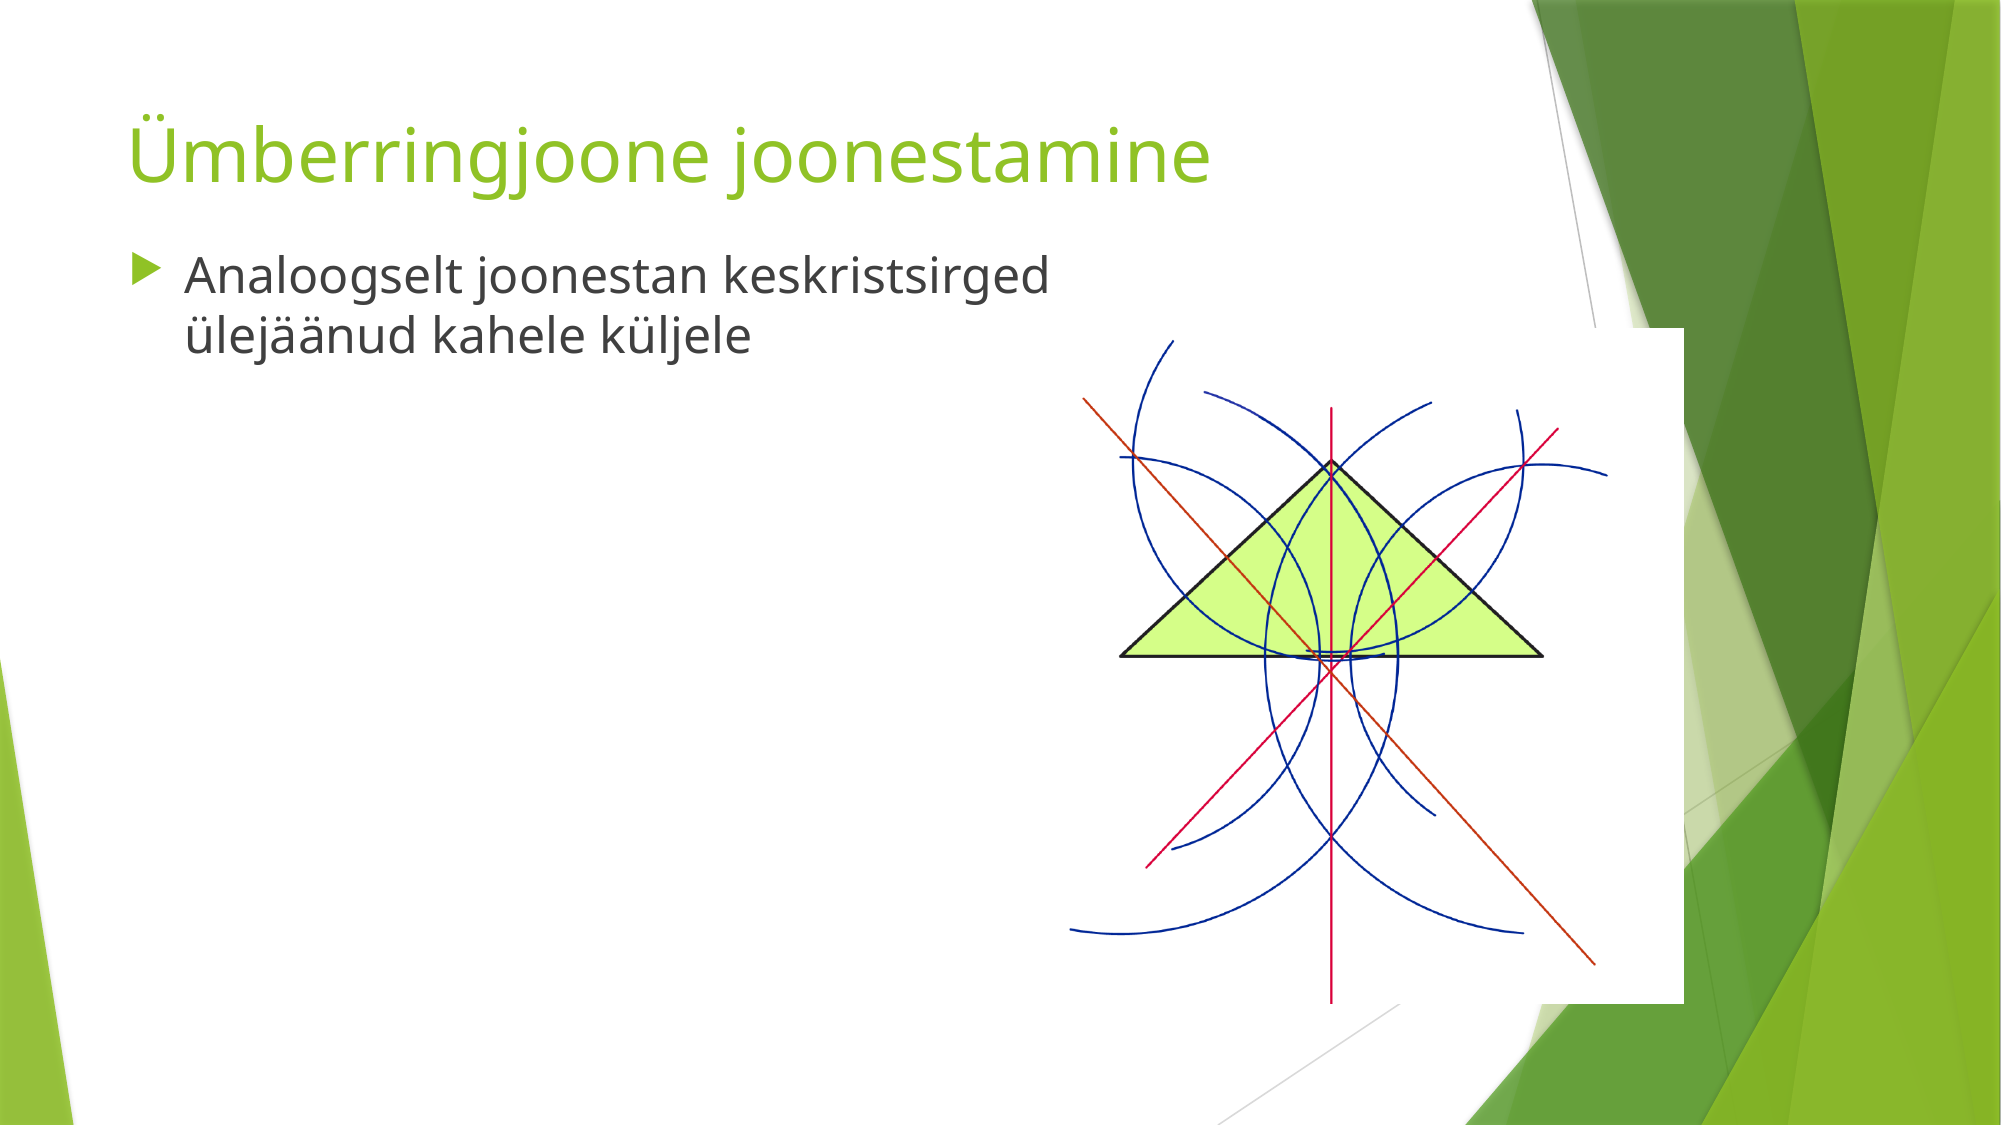

# Ümberringjoone joonestamine
Analoogselt joonestan keskristsirged ülejäänud kahele küljele